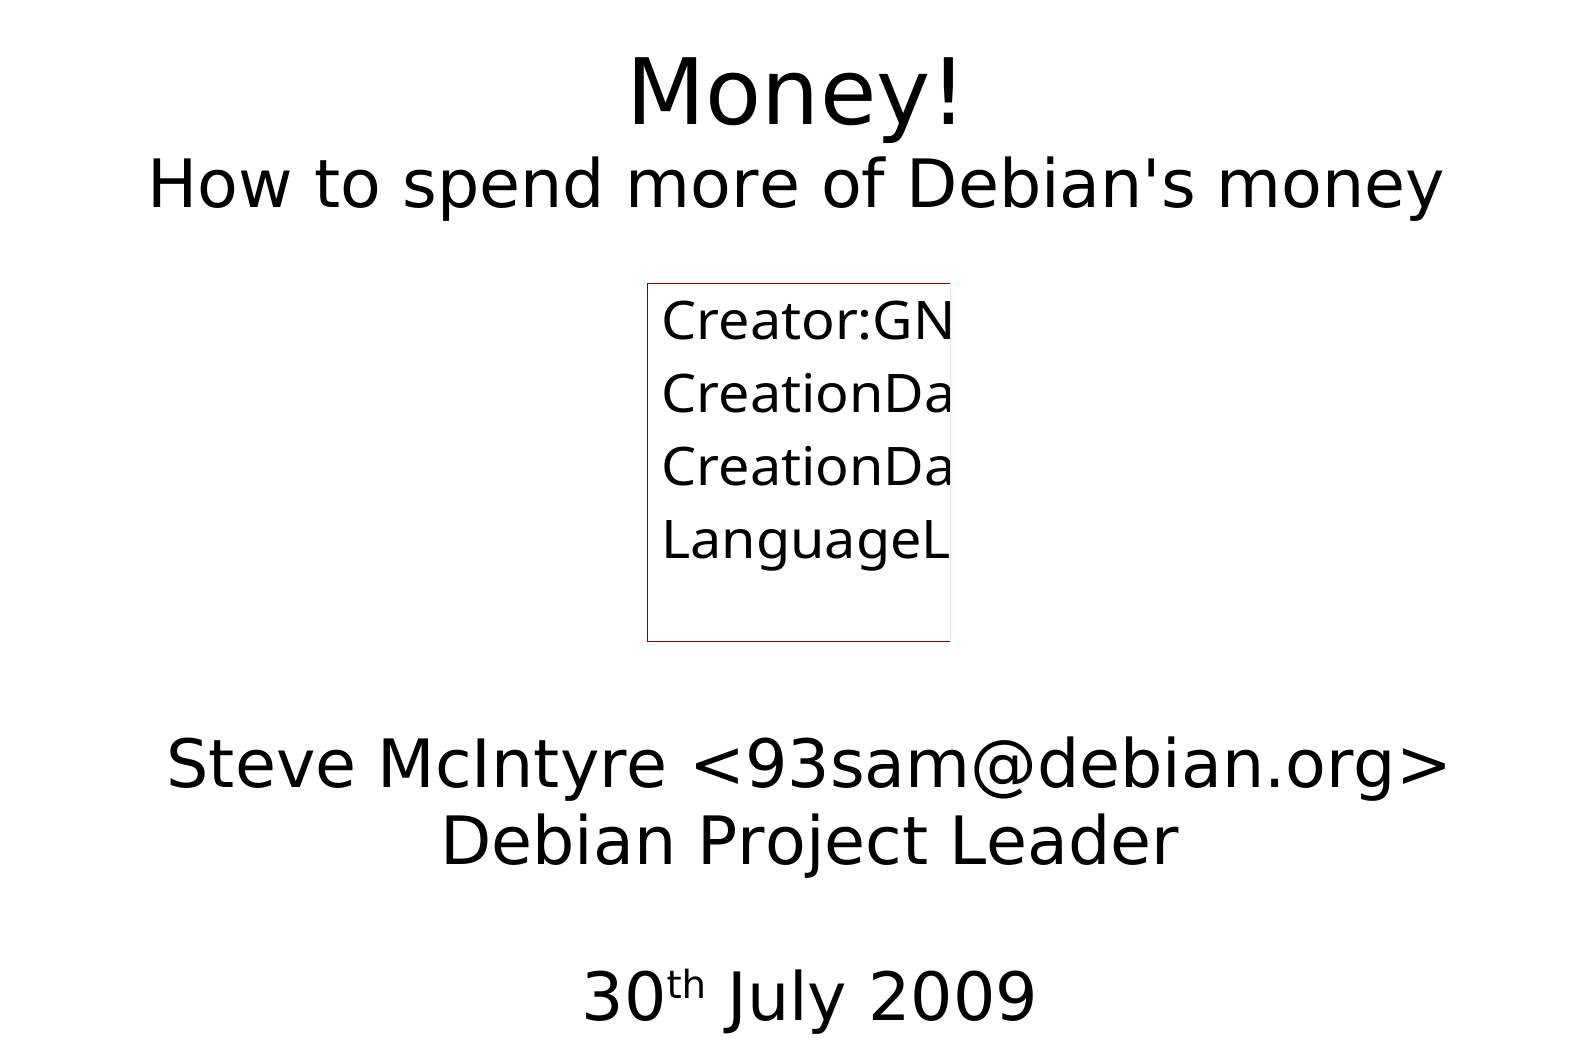

# Money! How to spend more of Debian's money
Steve McIntyre <93sam@debian.org>
Debian Project Leader
30th July 2009
1